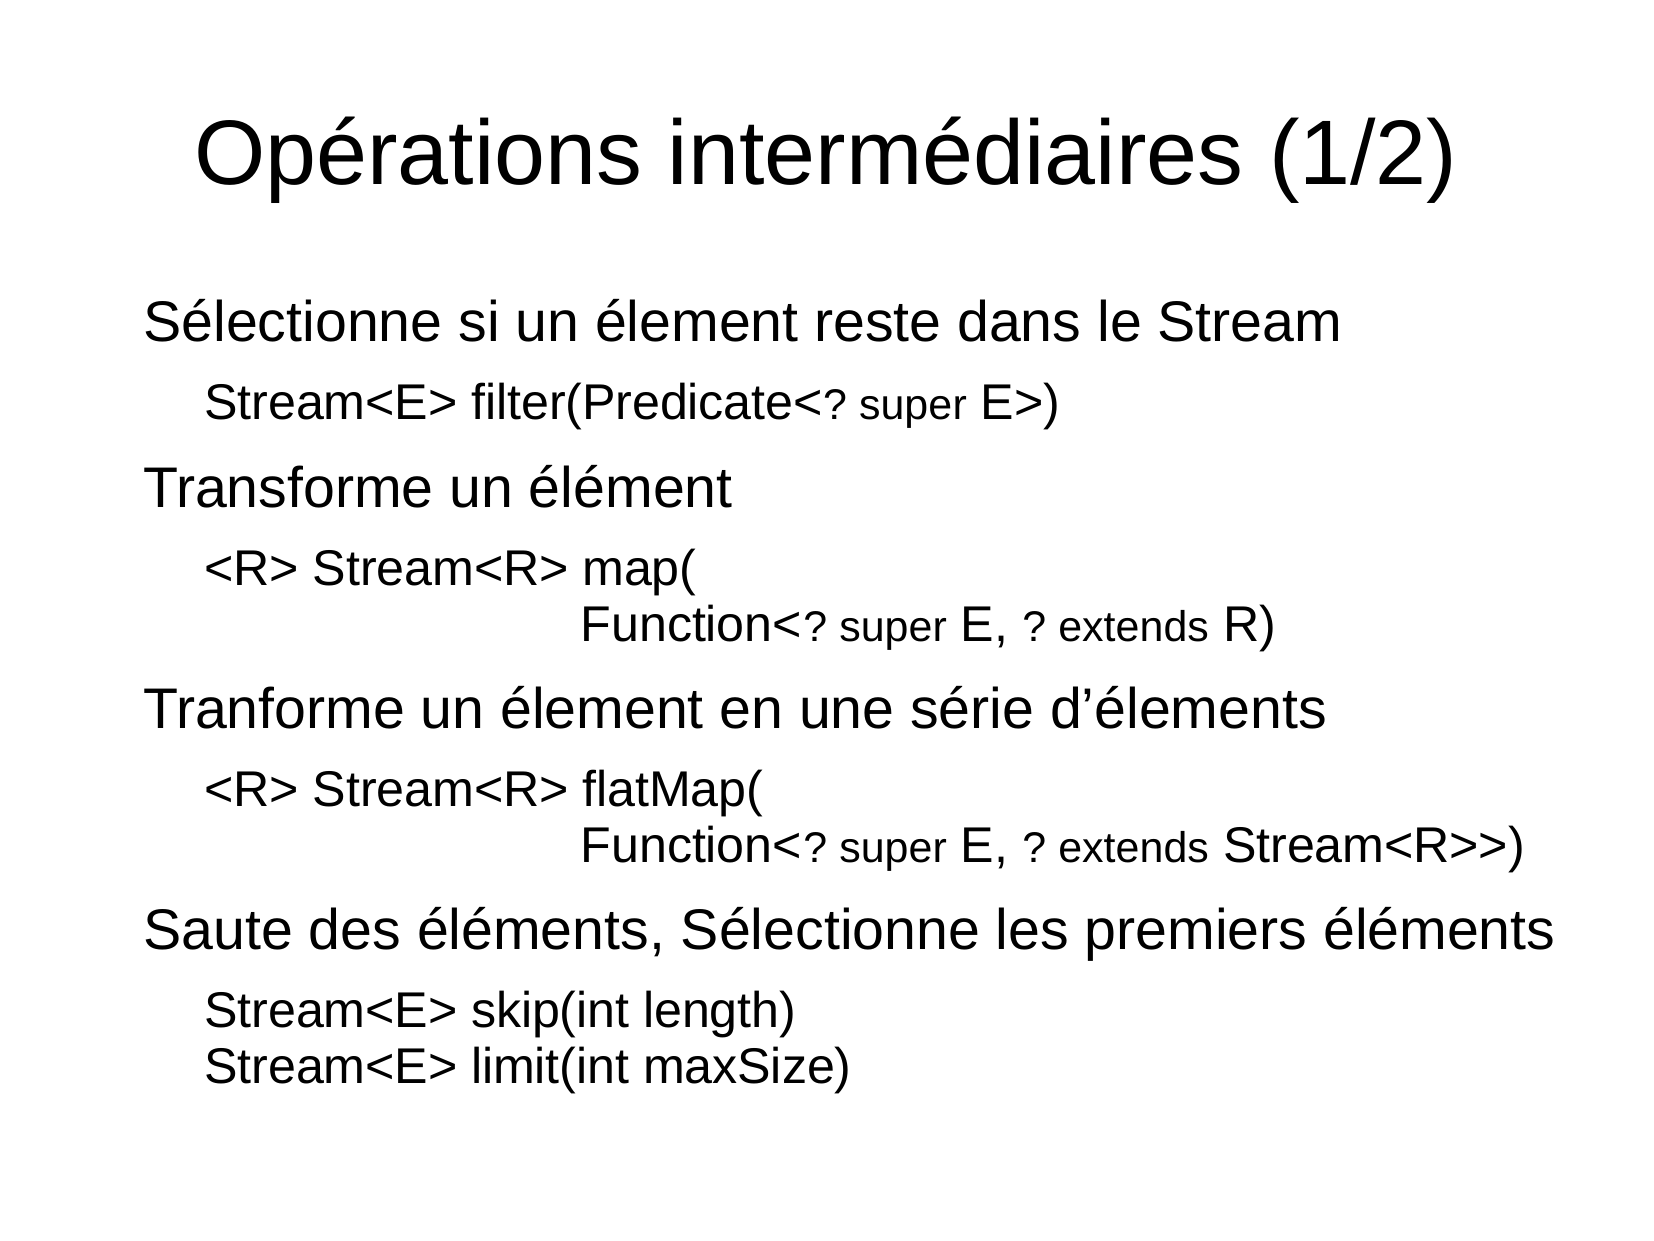

# Opérations intermédiaires (1/2)
Sélectionne si un élement reste dans le Stream
Stream<E> filter(Predicate<? super E>)
Transforme un élément
<R> Stream<R> map(
 Function<? super E, ? extends R)
Tranforme un élement en une série d’élements
<R> Stream<R> flatMap(
 Function<? super E, ? extends Stream<R>>)
Saute des éléments, Sélectionne les premiers éléments
Stream<E> skip(int length)
Stream<E> limit(int maxSize)